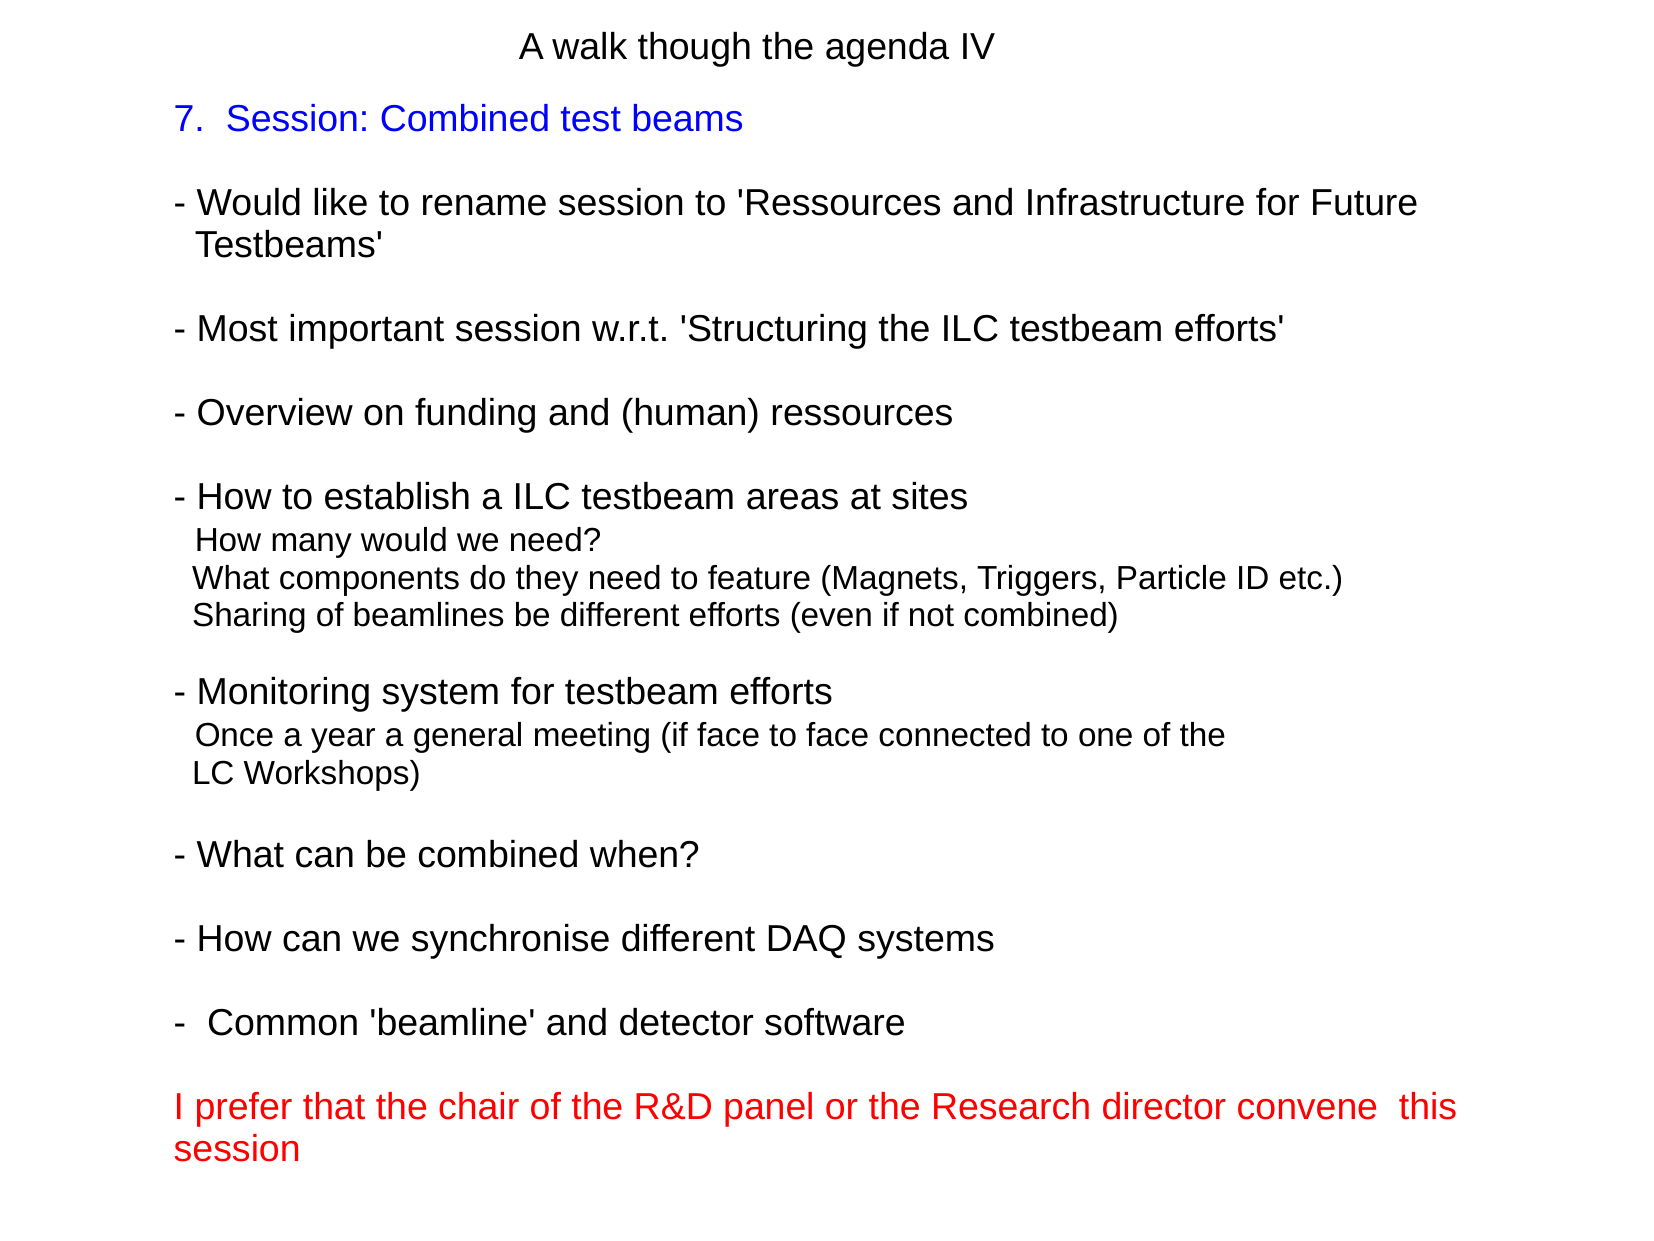

A walk though the agenda IV
7. Session: Combined test beams
- Would like to rename session to 'Ressources and Infrastructure for Future
 Testbeams'
- Most important session w.r.t. 'Structuring the ILC testbeam efforts'
- Overview on funding and (human) ressources
- How to establish a ILC testbeam areas at sites
 How many would we need?
 What components do they need to feature (Magnets, Triggers, Particle ID etc.)
 Sharing of beamlines be different efforts (even if not combined)
- Monitoring system for testbeam efforts
 Once a year a general meeting (if face to face connected to one of the
 LC Workshops)
- What can be combined when?
- How can we synchronise different DAQ systems
- Common 'beamline' and detector software
I prefer that the chair of the R&D panel or the Research director convene this
session